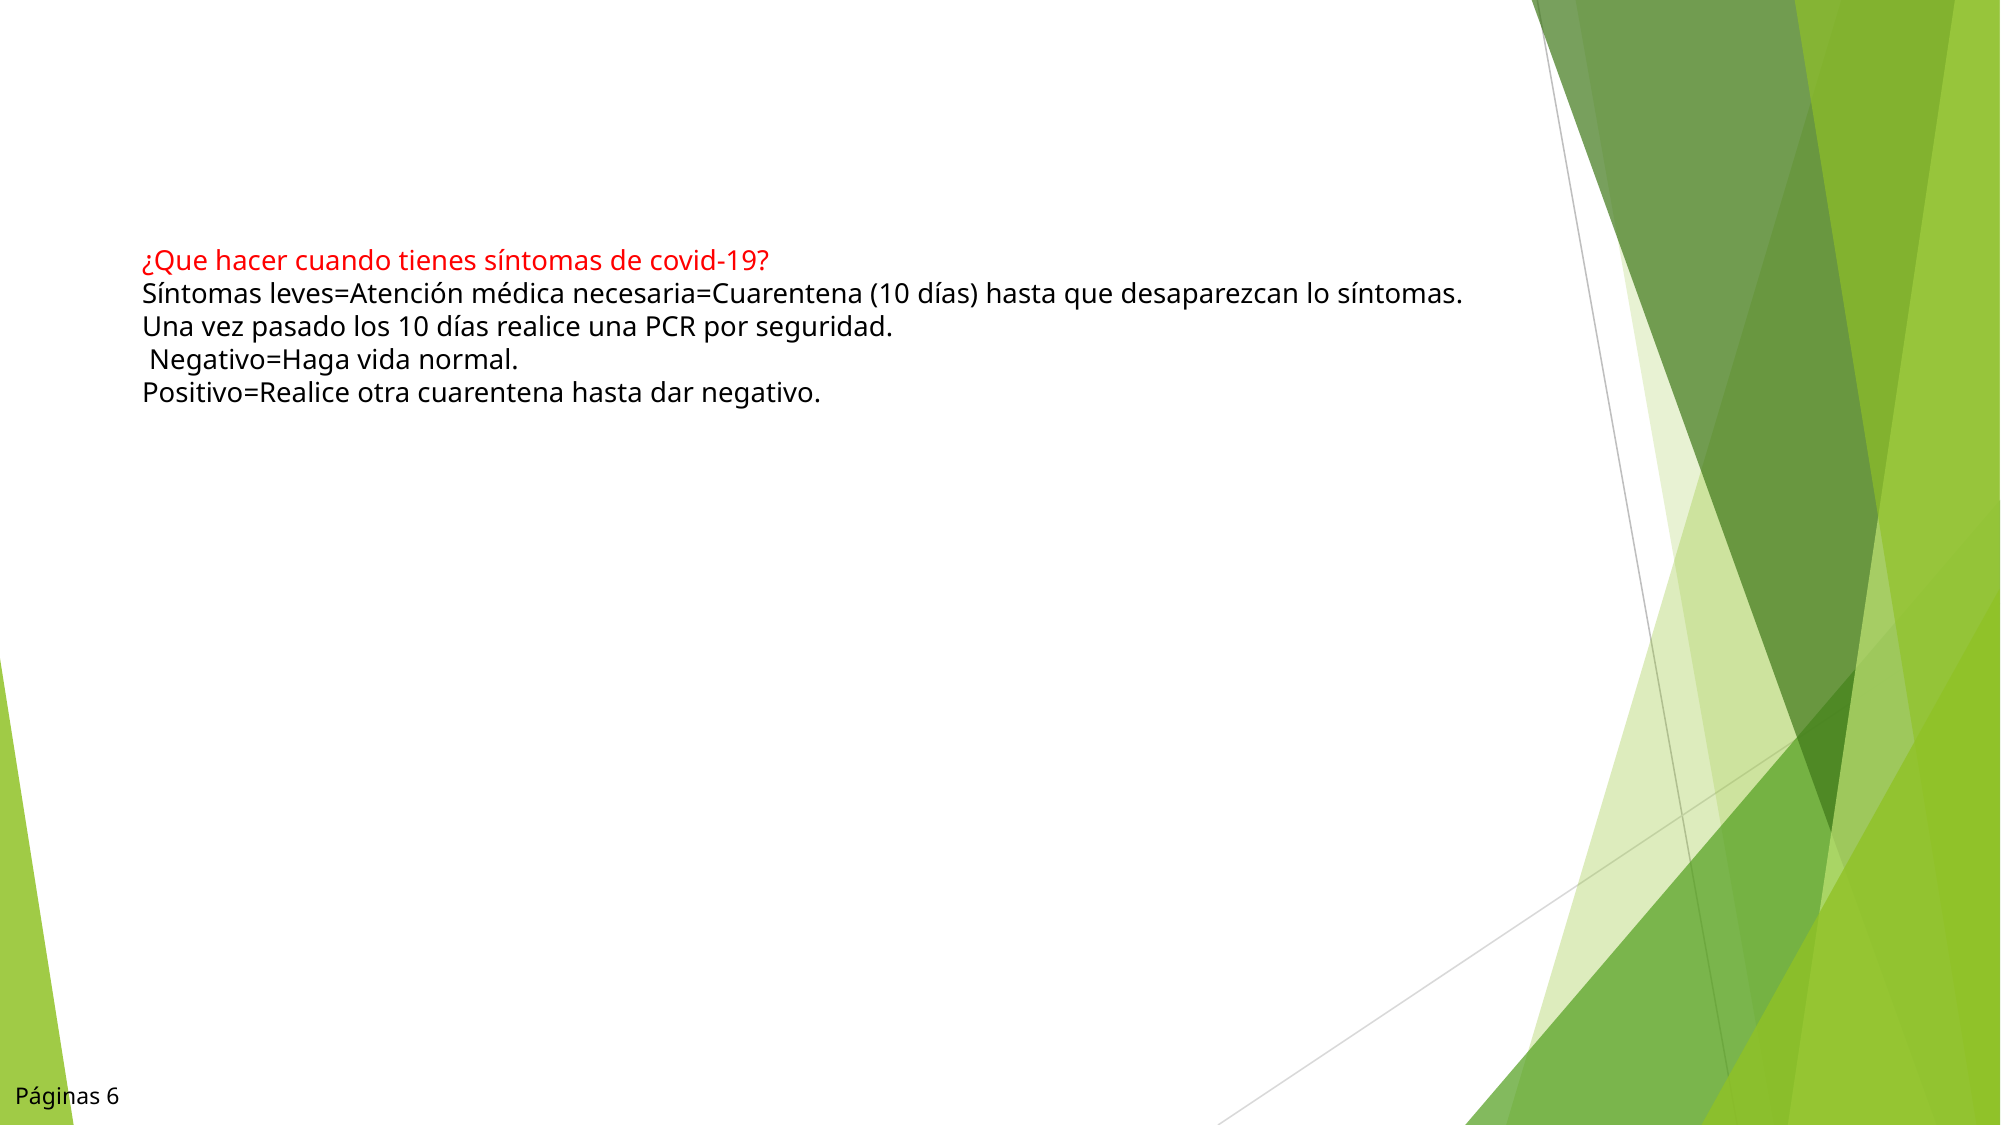

# ¿Que hacer cuando tienes síntomas de covid-19? Síntomas leves=Atención médica necesaria=Cuarentena (10 días) hasta que desaparezcan lo síntomas. Una vez pasado los 10 días realice una PCR por seguridad. Negativo=Haga vida normal. Positivo=Realice otra cuarentena hasta dar negativo.
Páginas 6